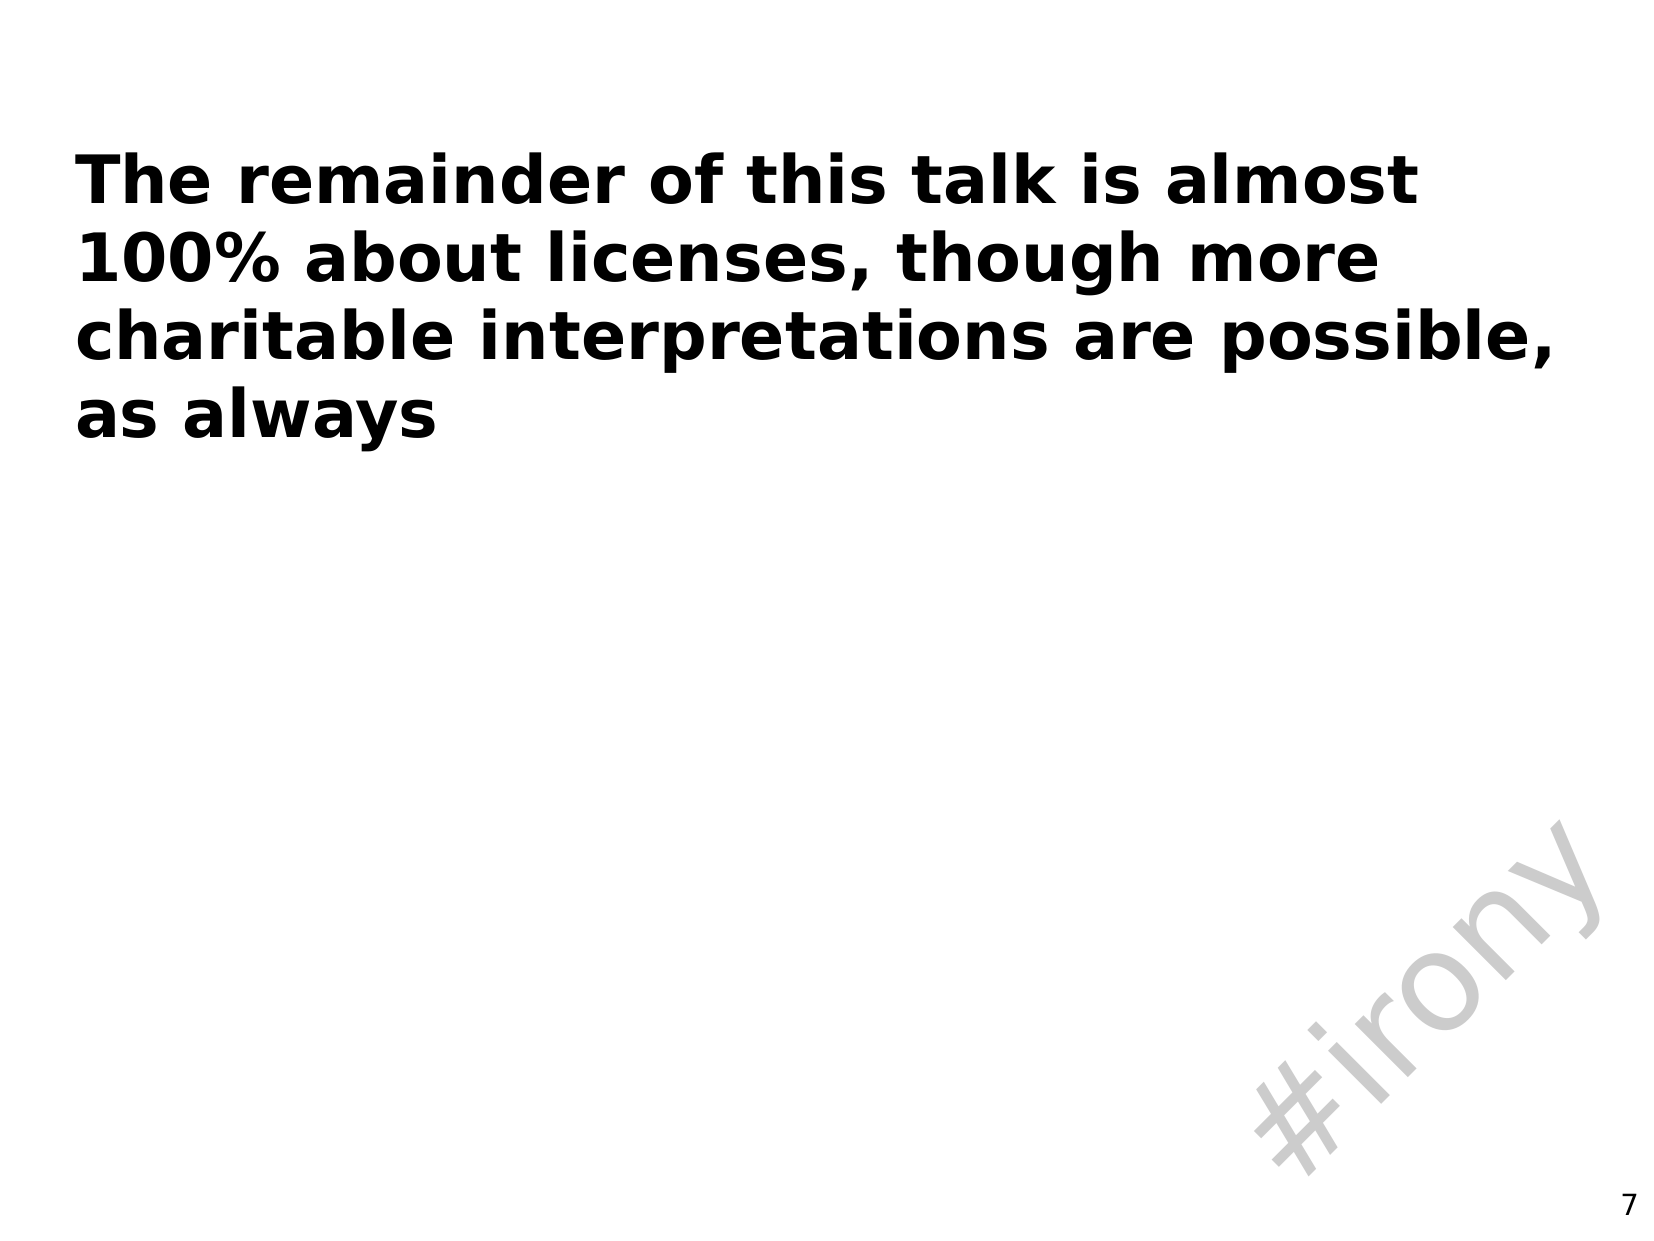

# The remainder of this talk is almost 100% about licenses, though more charitable interpretations are possible, as always
#irony